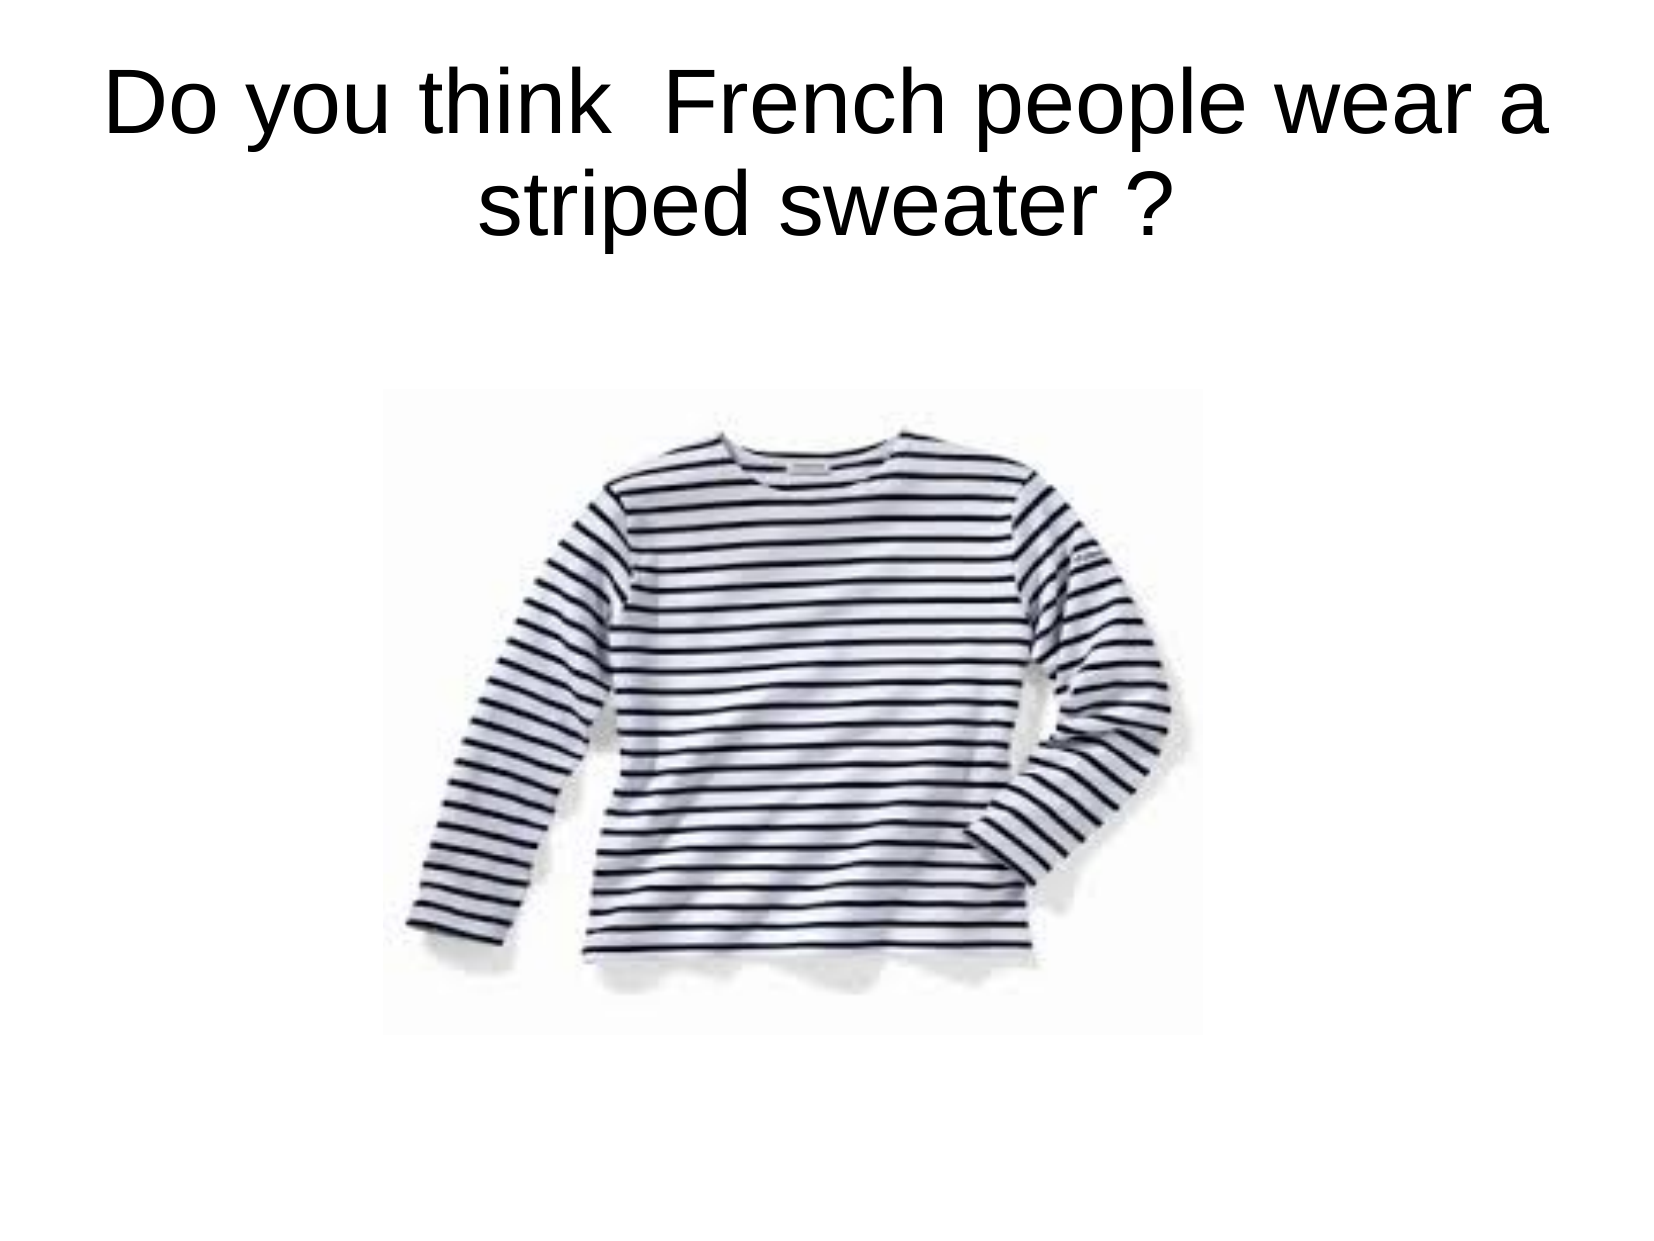

# Do you think French people wear a striped sweater ?